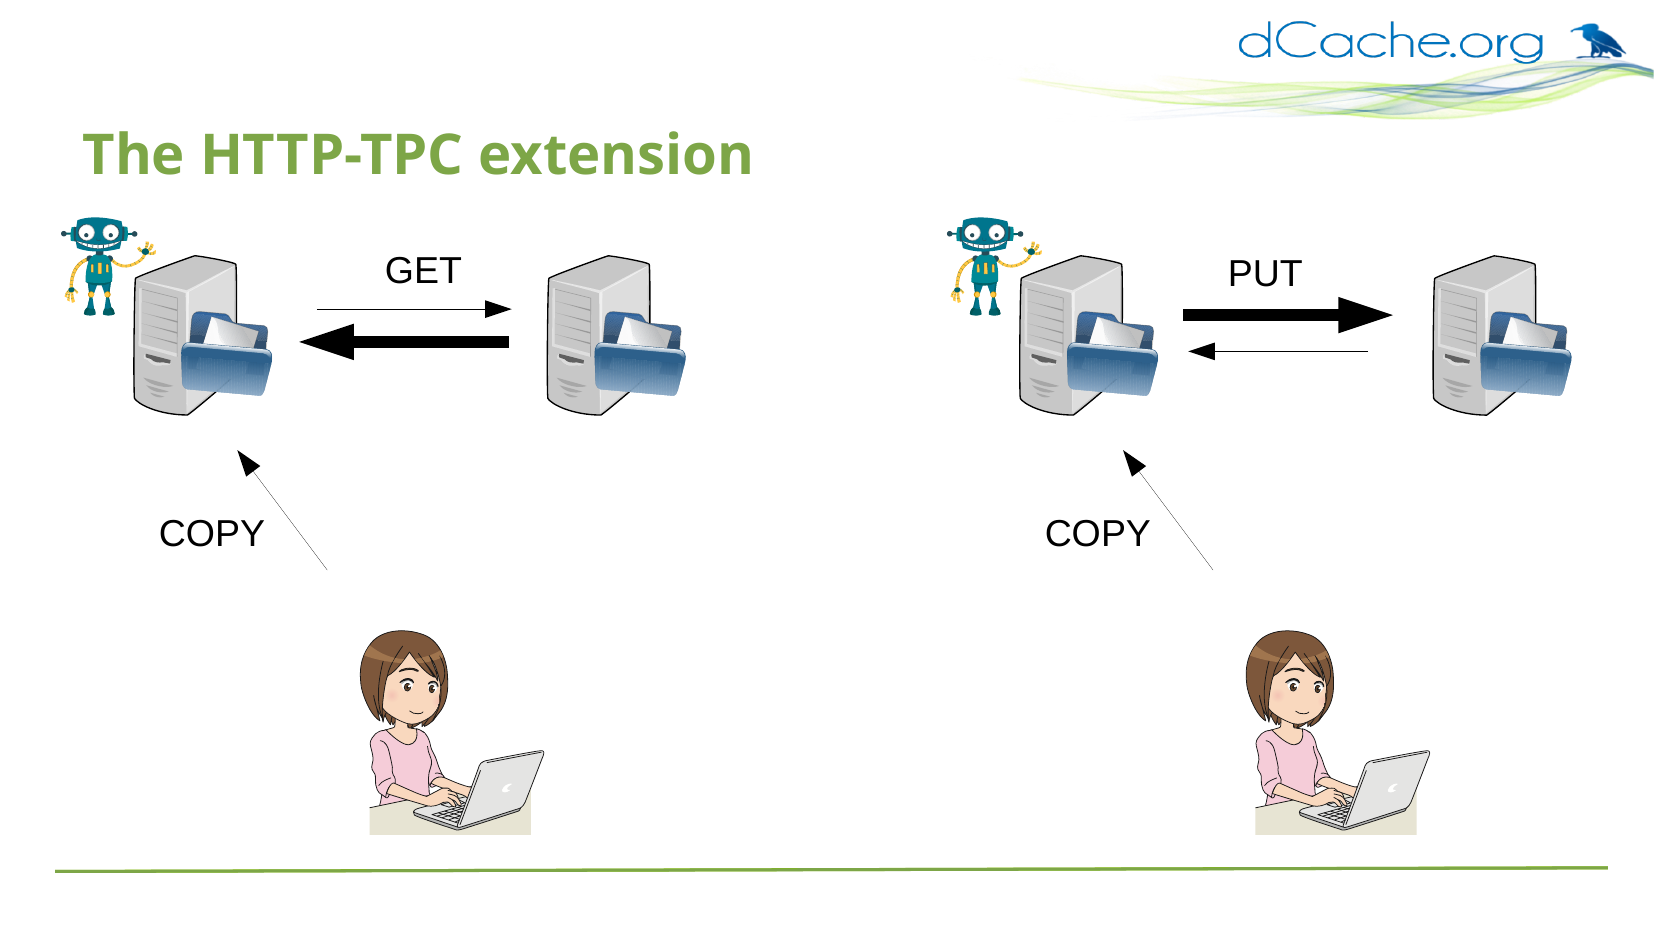

# The HTTP-TPC extension
GET
PUT
COPY
COPY